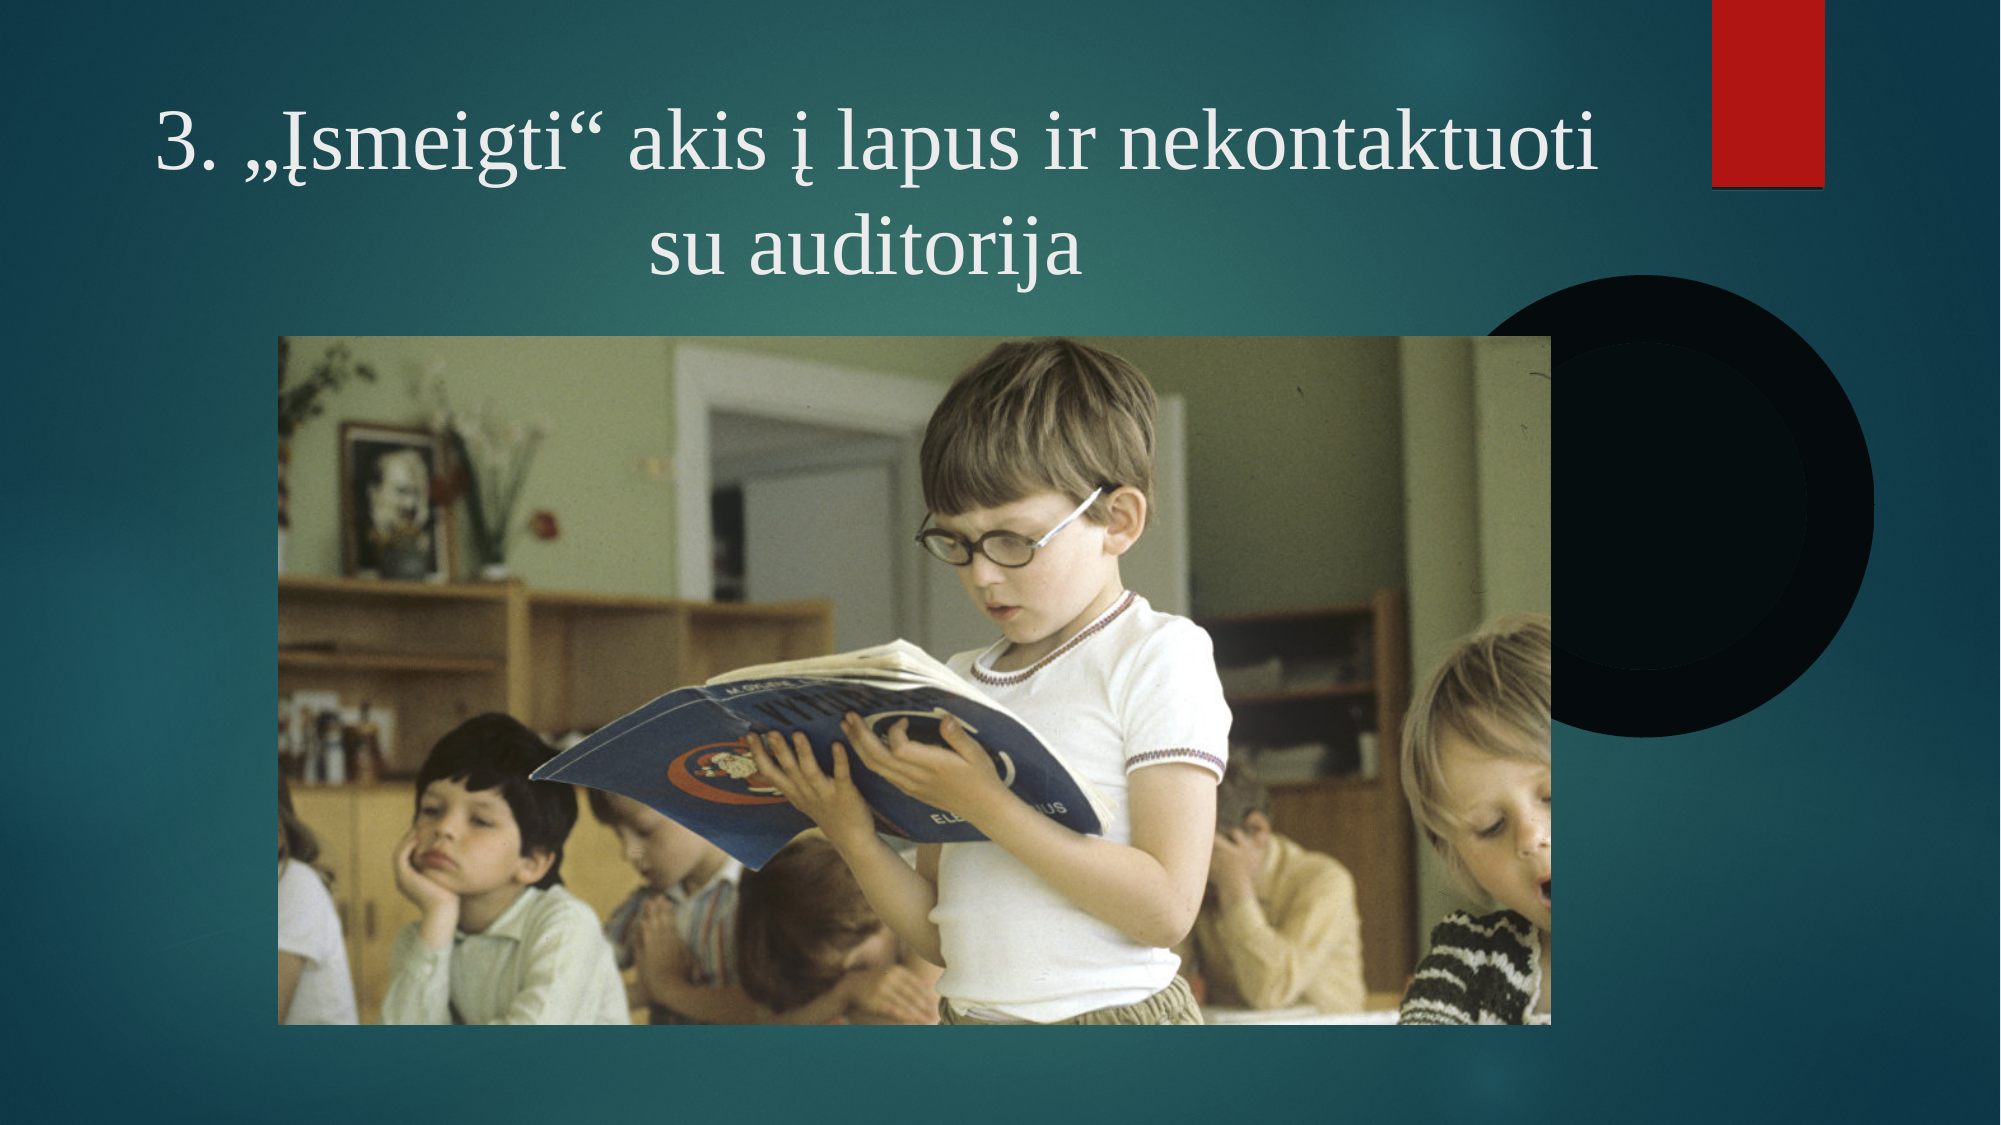

# 3. „Įsmeigti“ akis į lapus ir nekontaktuoti su auditorija